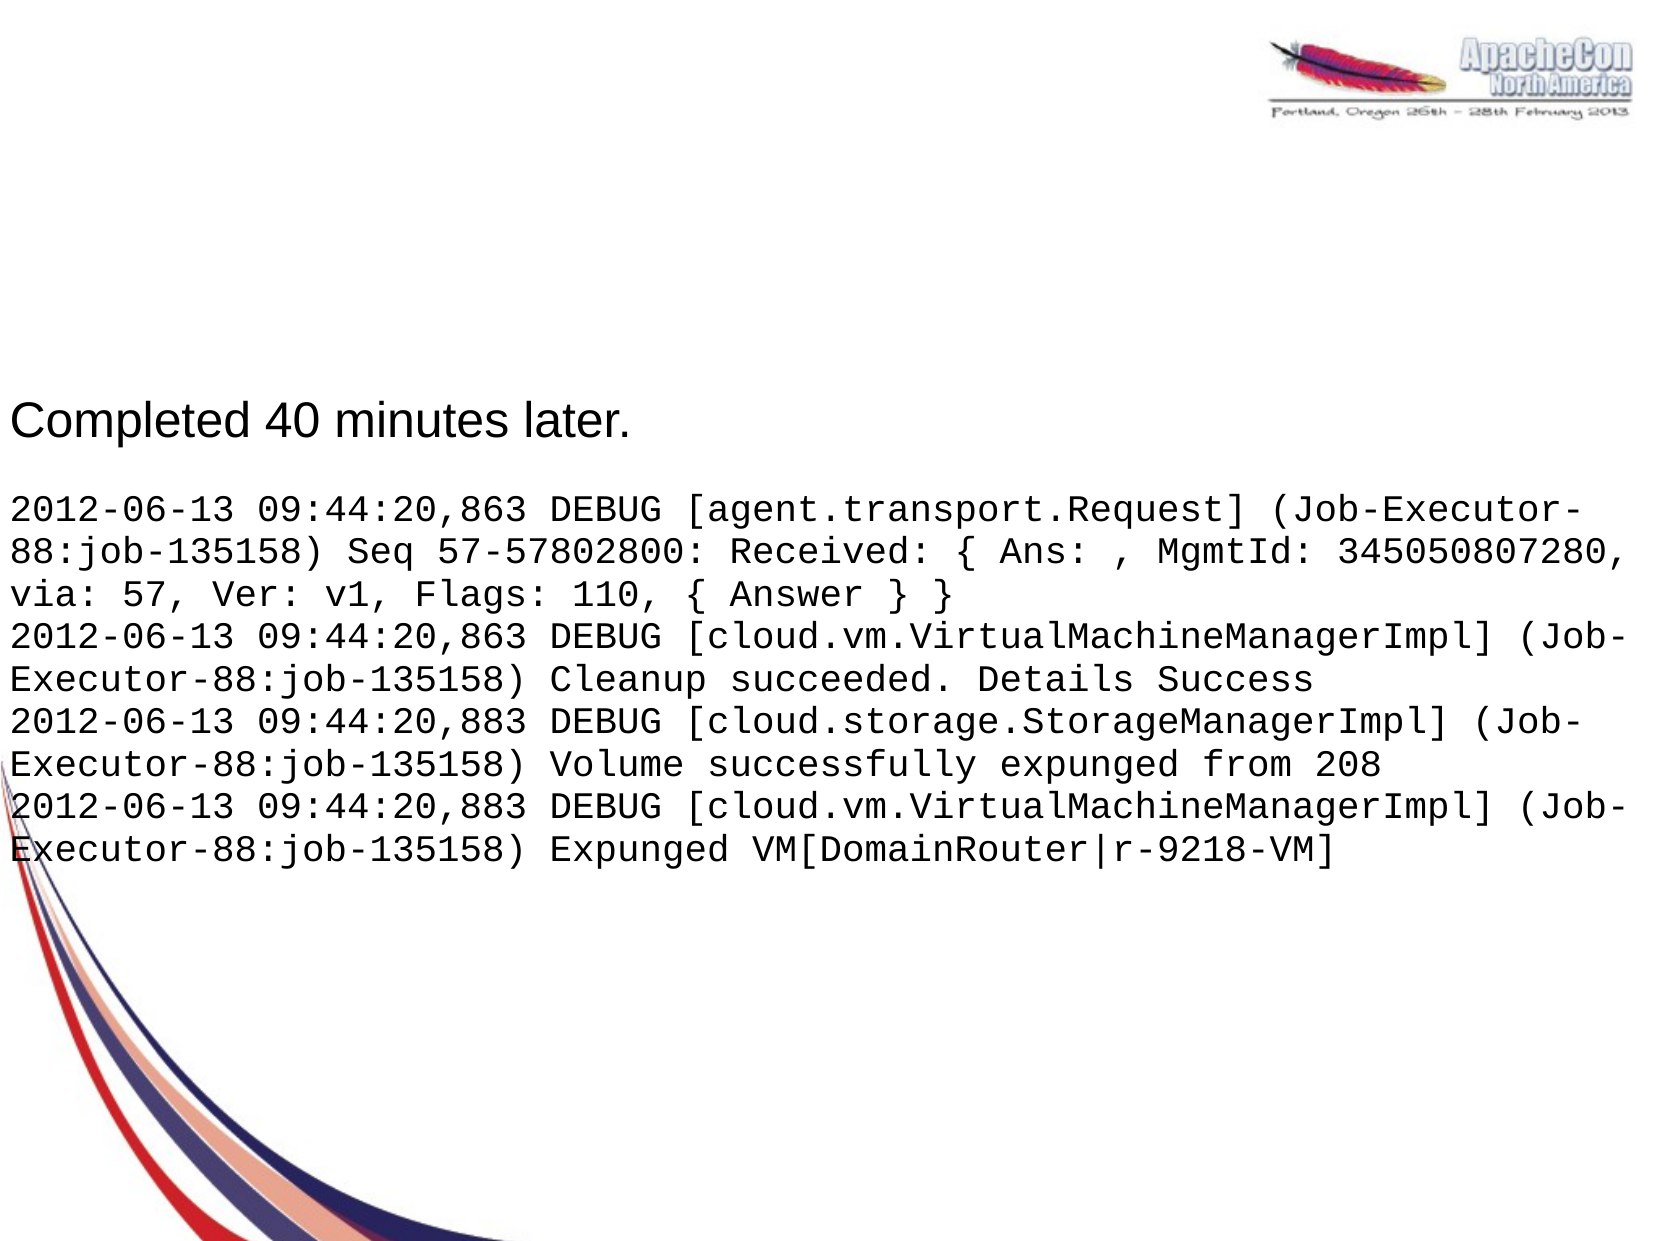

Completed 40 minutes later.
2012-06-13 09:44:20,863 DEBUG [agent.transport.Request] (Job-Executor-88:job-135158) Seq 57-57802800: Received: { Ans: , MgmtId: 345050807280, via: 57, Ver: v1, Flags: 110, { Answer } }
2012-06-13 09:44:20,863 DEBUG [cloud.vm.VirtualMachineManagerImpl] (Job-Executor-88:job-135158) Cleanup succeeded. Details Success
2012-06-13 09:44:20,883 DEBUG [cloud.storage.StorageManagerImpl] (Job-Executor-88:job-135158) Volume successfully expunged from 208
2012-06-13 09:44:20,883 DEBUG [cloud.vm.VirtualMachineManagerImpl] (Job-Executor-88:job-135158) Expunged VM[DomainRouter|r-9218-VM]